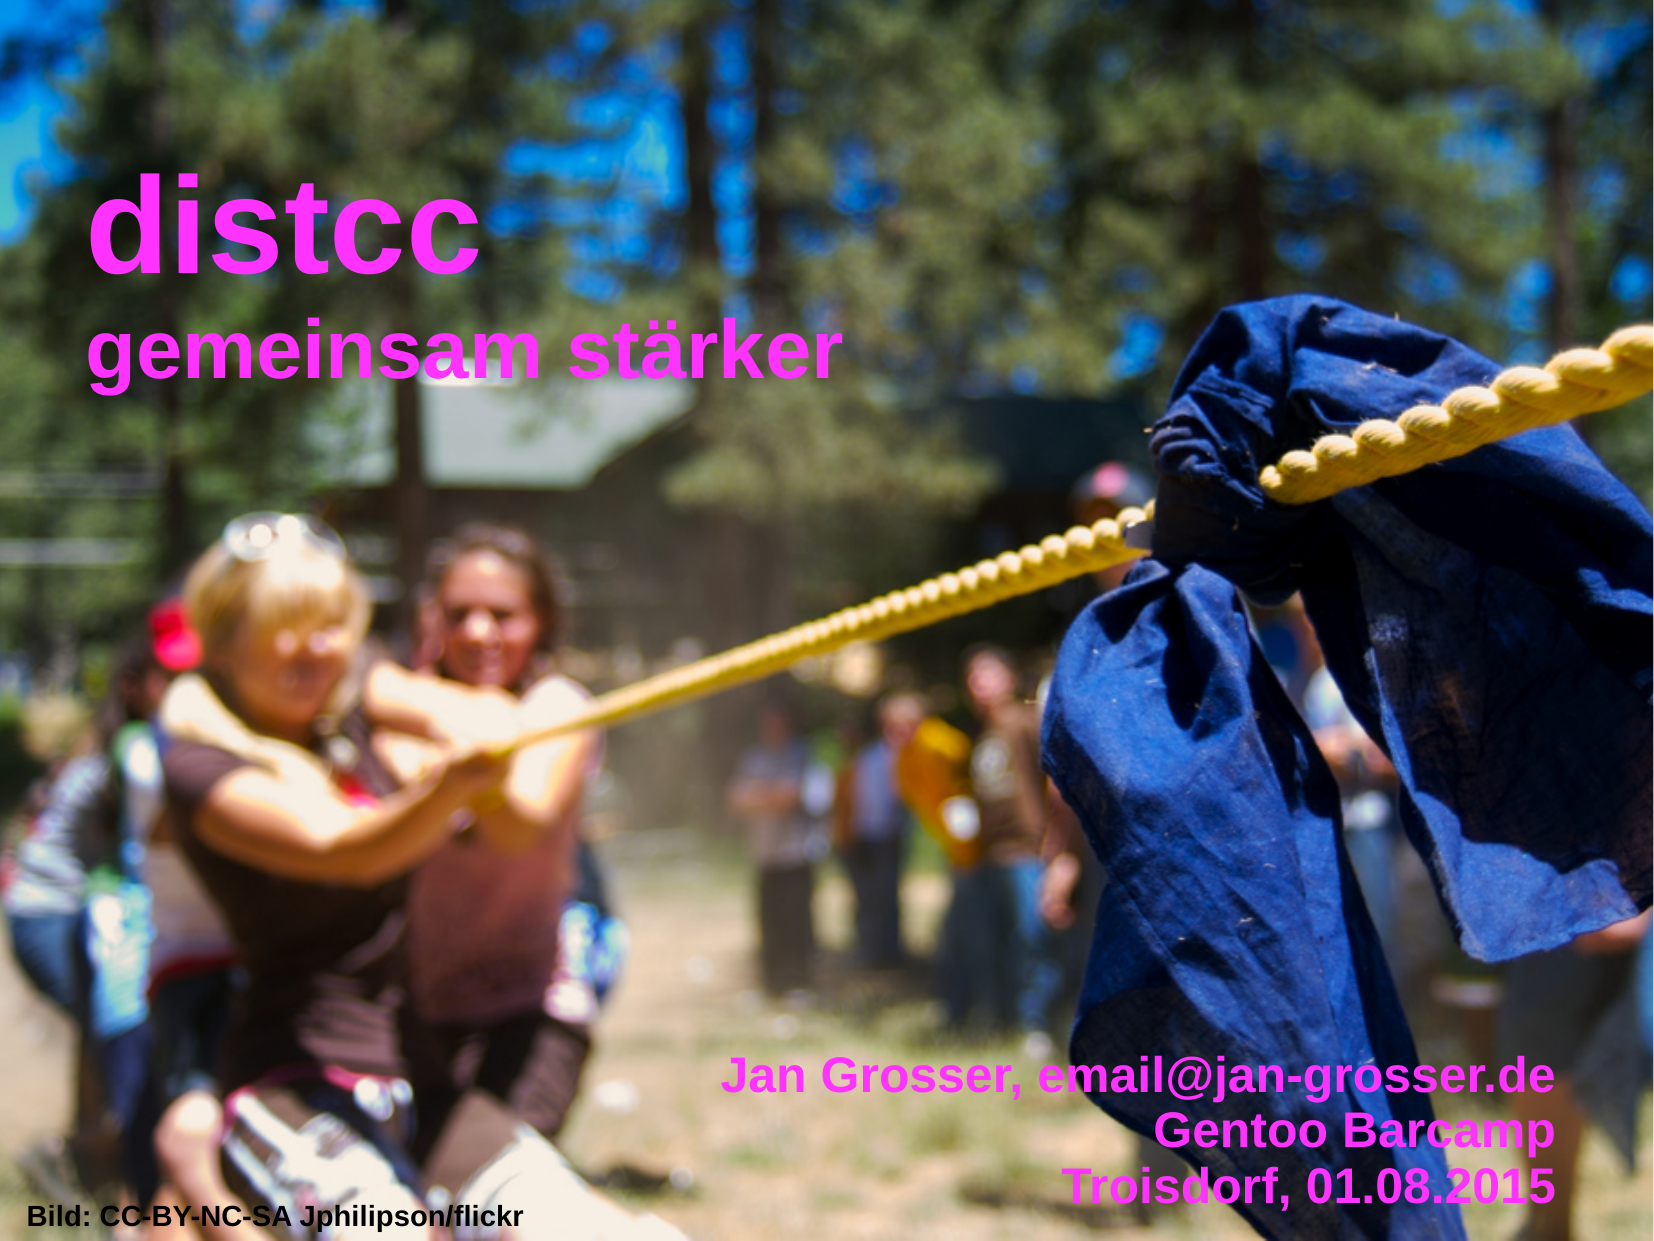

distcc
gemeinsam stärker
Jan Grosser, email@jan-grosser.de
Gentoo Barcamp
Troisdorf, 01.08.2015
Bild: CC-BY-NC-SA Jphilipson/flickr